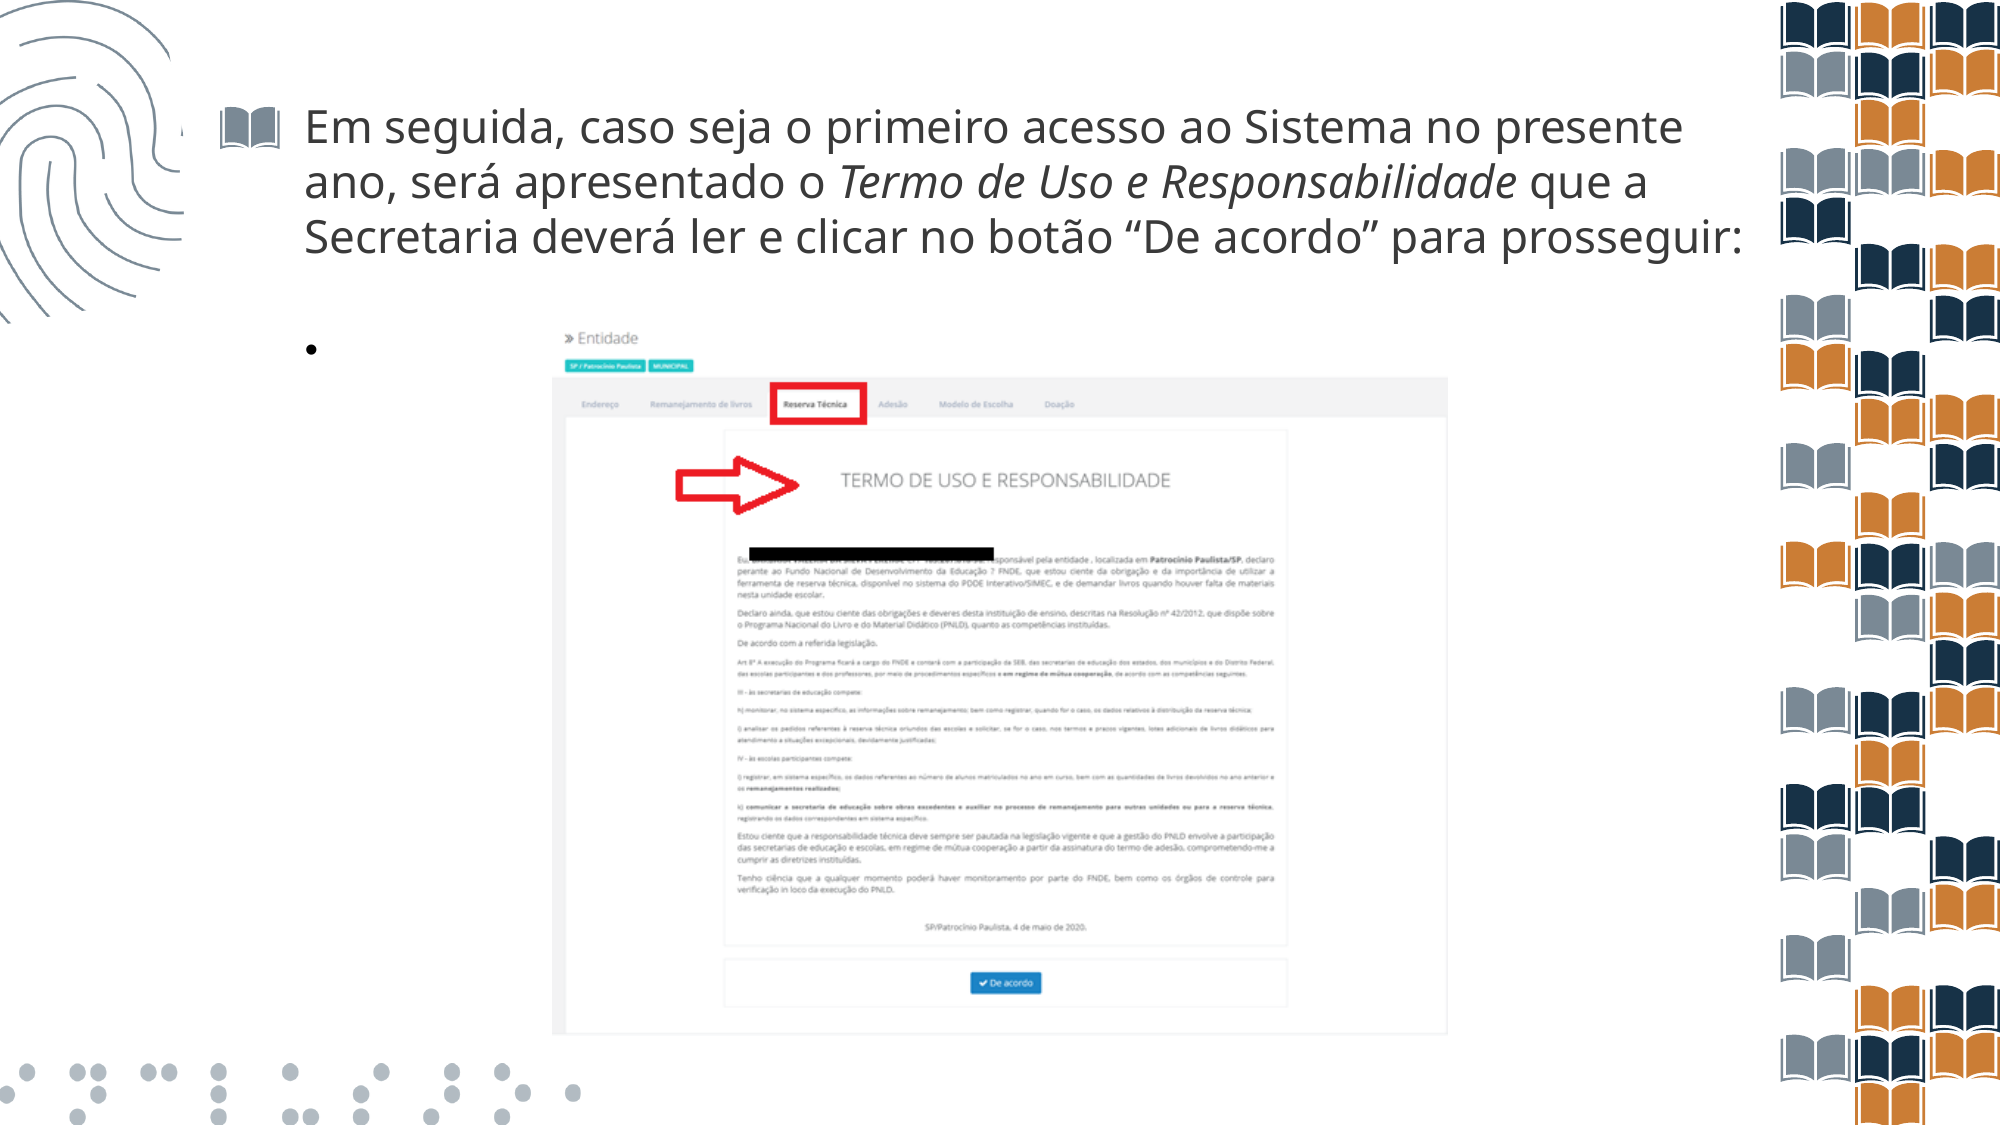

Em seguida, caso seja o primeiro acesso ao Sistema no presente ano, será apresentado o Termo de Uso e Responsabilidade que a Secretaria deverá ler e clicar no botão “De acordo” para prosseguir: